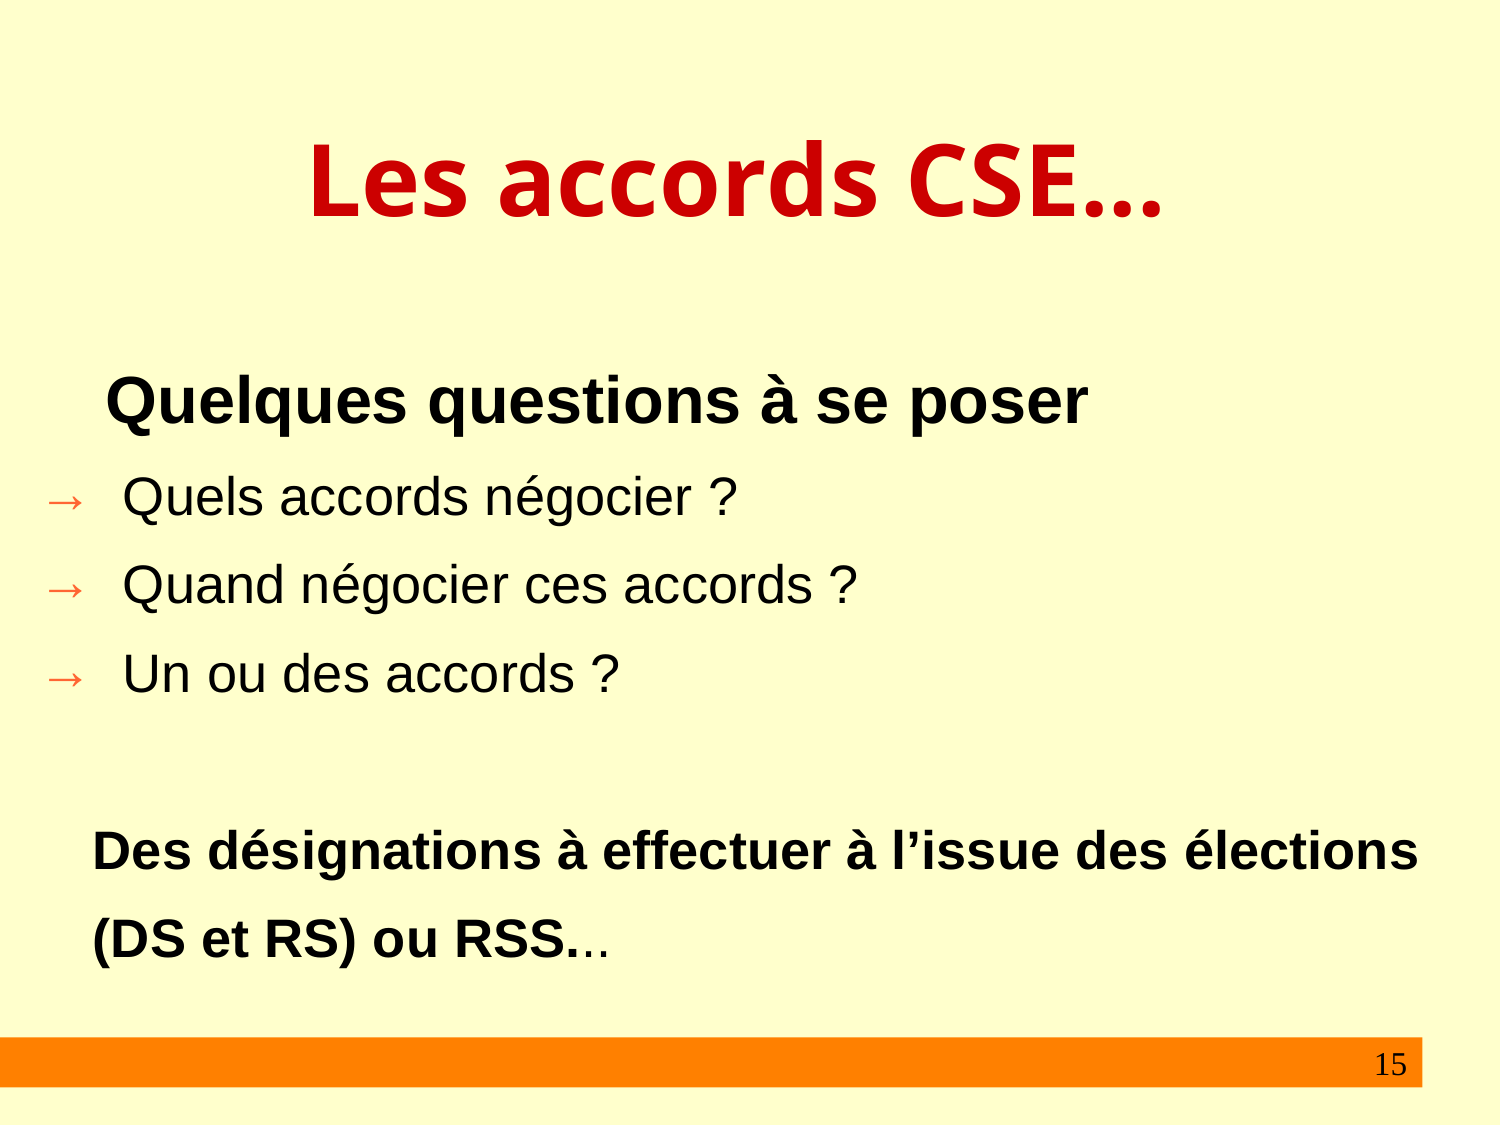

# Les accords CSE...
Quelques questions à se poser
 Quels accords négocier ?
 Quand négocier ces accords ?
 Un ou des accords ?
Des désignations à effectuer à l’issue des élections
(DS et RS) ou RSS...